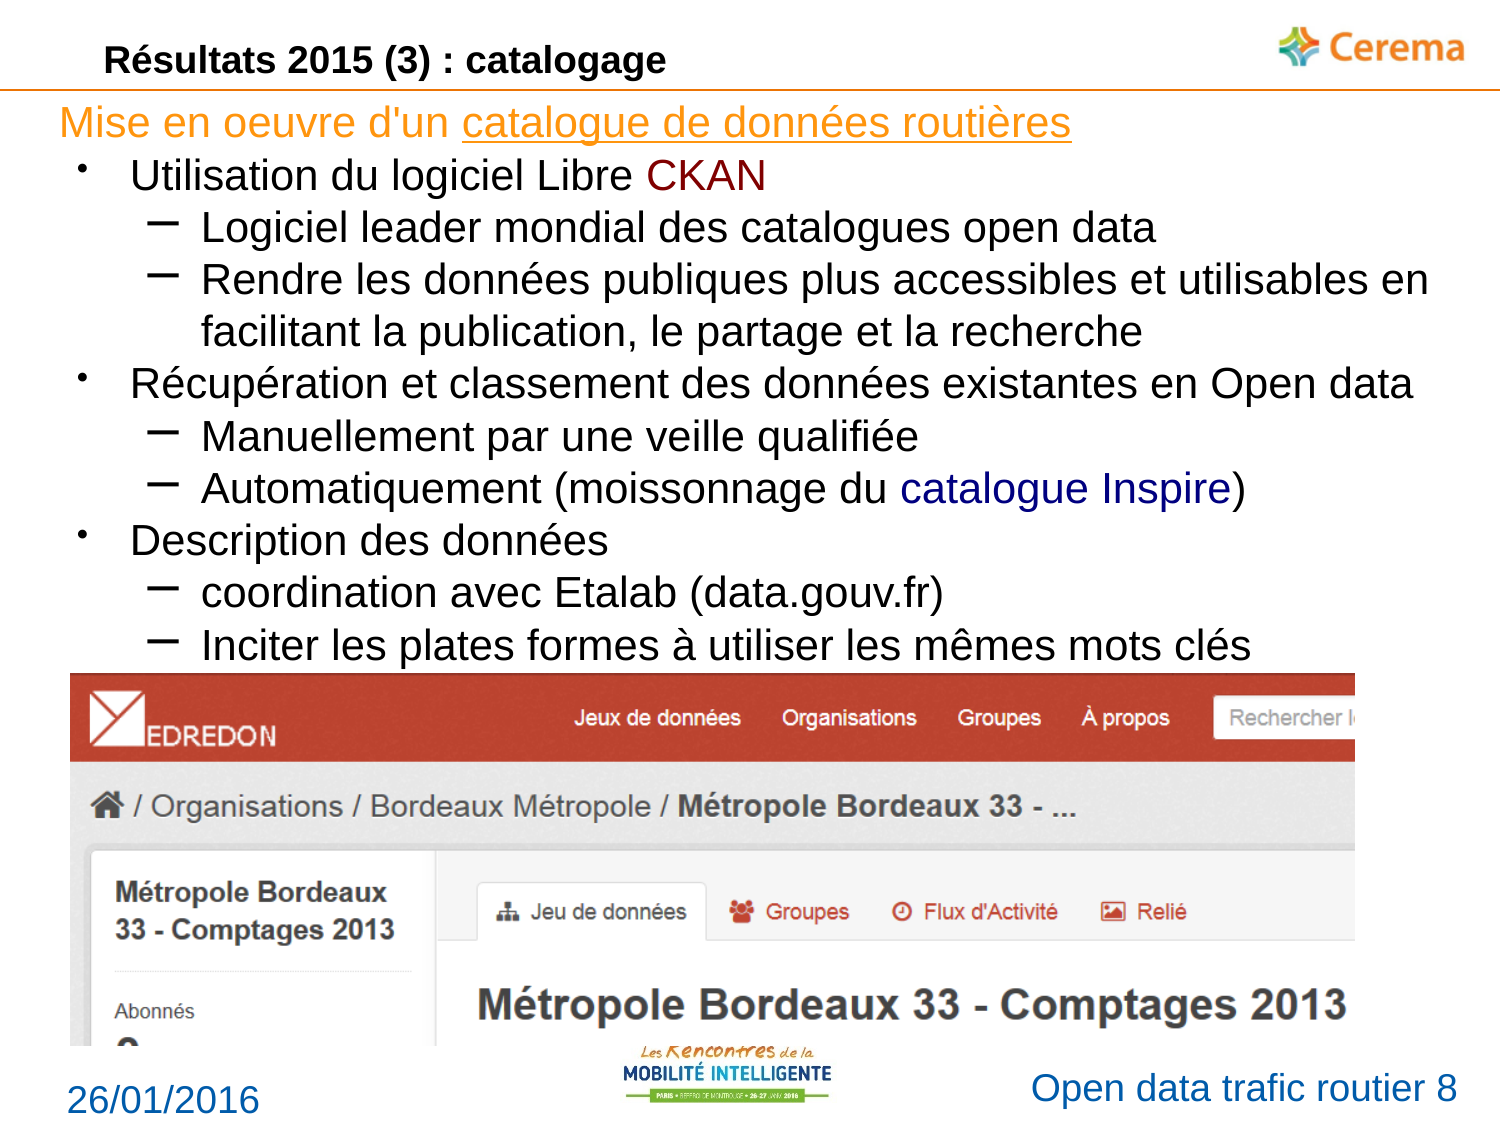

# Résultats 2015 (3) : catalogage
Mise en oeuvre d'un catalogue de données routières
Utilisation du logiciel Libre CKAN
Logiciel leader mondial des catalogues open data
Rendre les données publiques plus accessibles et utilisables en facilitant la publication, le partage et la recherche
Récupération et classement des données existantes en Open data
Manuellement par une veille qualifiée
Automatiquement (moissonnage du catalogue Inspire)
Description des données
coordination avec Etalab (data.gouv.fr)
Inciter les plates formes à utiliser les mêmes mots clés
Open data trafic routier
26/01/2016